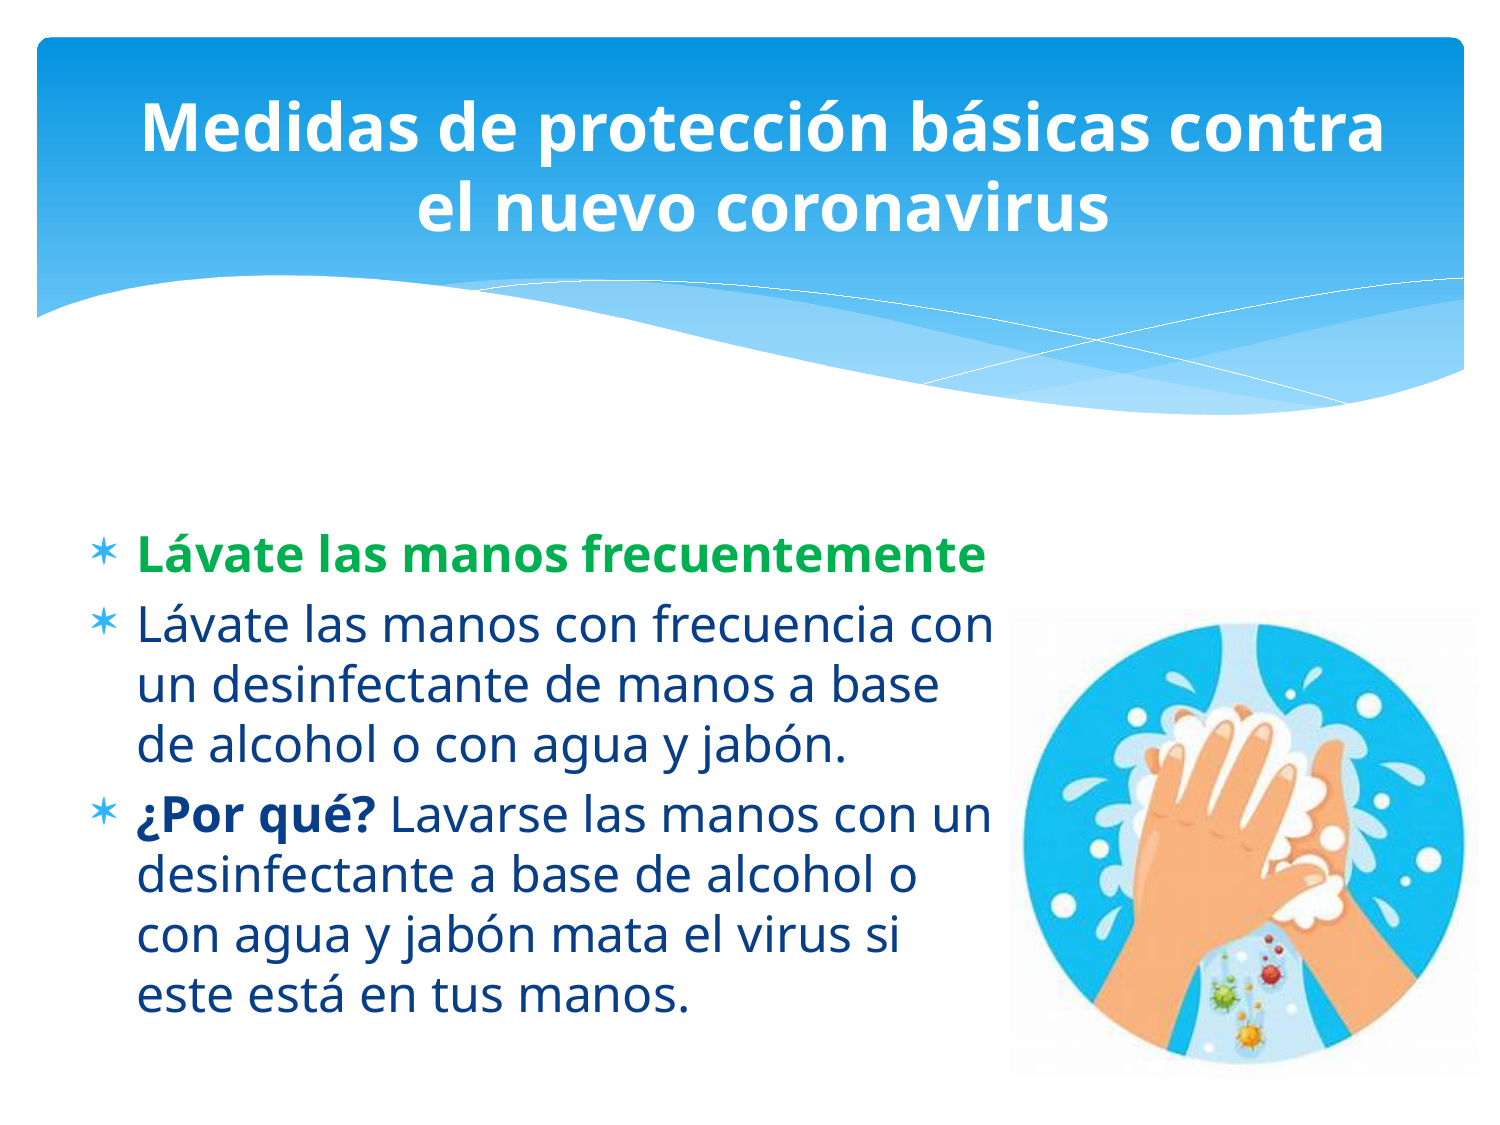

Medidas de protección básicas contra el nuevo coronavirus
# Lávate las manos frecuentemente
Lávate las manos con frecuencia con un desinfectante de manos a base de alcohol o con agua y jabón.
¿Por qué? Lavarse las manos con un desinfectante a base de alcohol o con agua y jabón mata el virus si este está en tus manos.